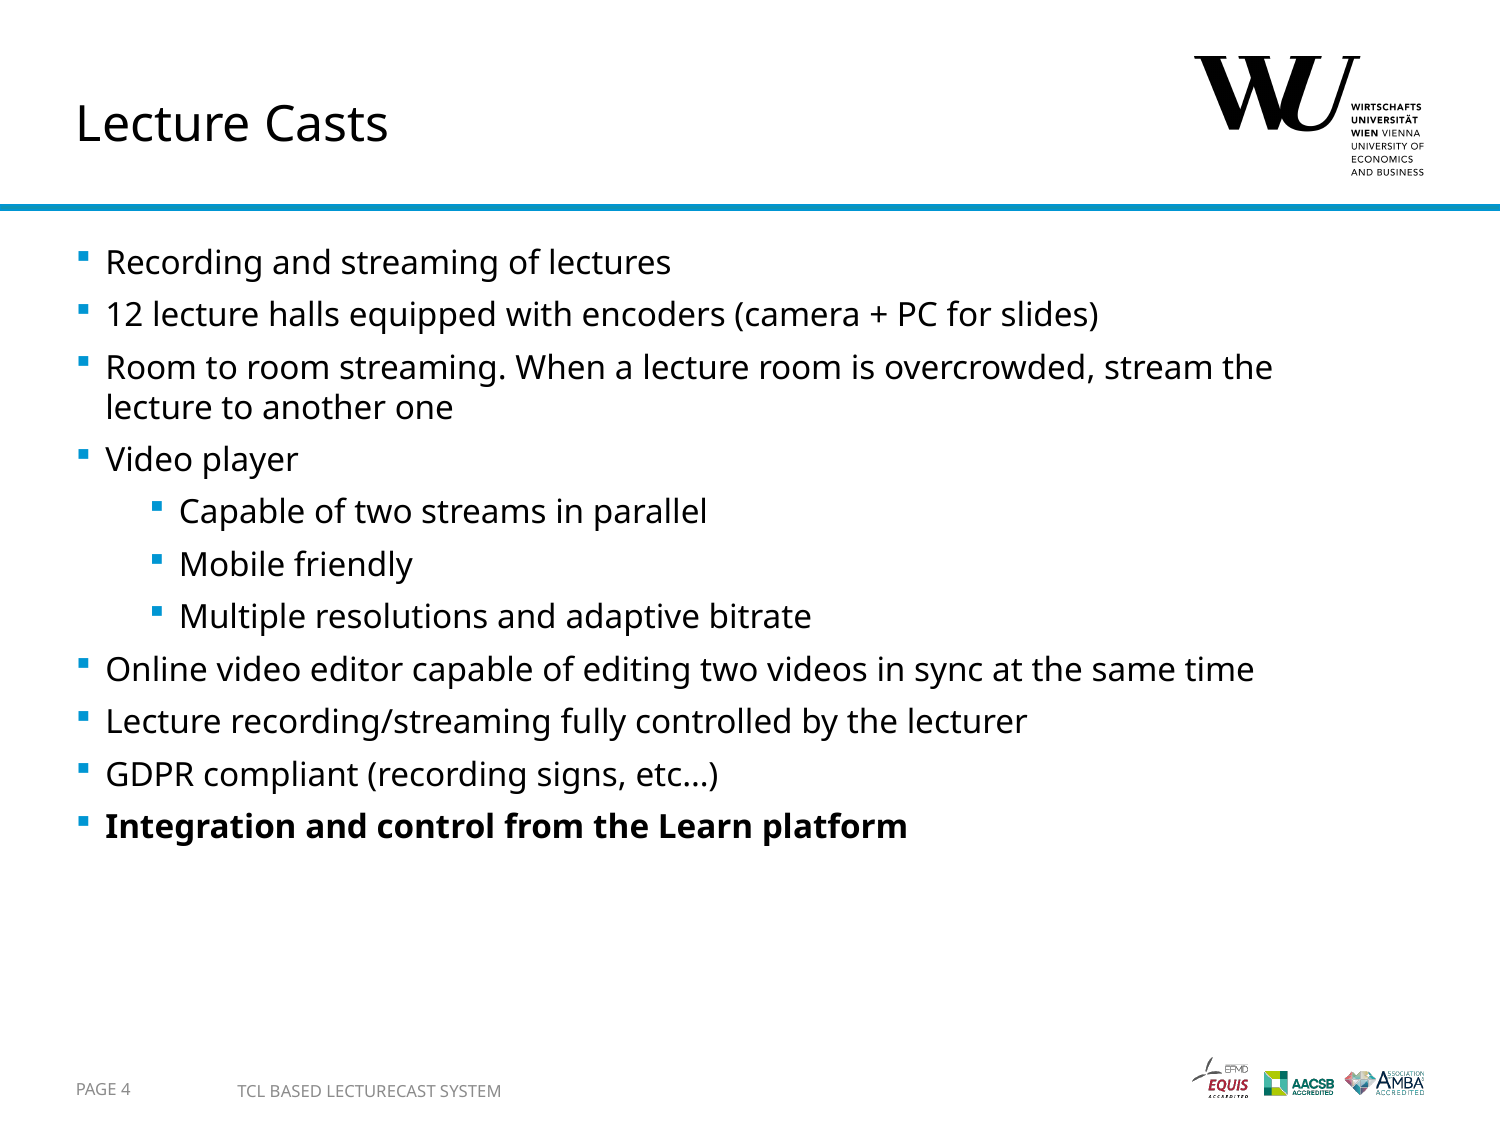

Lecture Casts
# Recording and streaming of lectures
12 lecture halls equipped with encoders (camera + PC for slides)
Room to room streaming. When a lecture room is overcrowded, stream the lecture to another one
Video player
Capable of two streams in parallel
Mobile friendly
Multiple resolutions and adaptive bitrate
Online video editor capable of editing two videos in sync at the same time
Lecture recording/streaming fully controlled by the lecturer
GDPR compliant (recording signs, etc…)
Integration and control from the Learn platform
Page
Tcl based lecturecast system